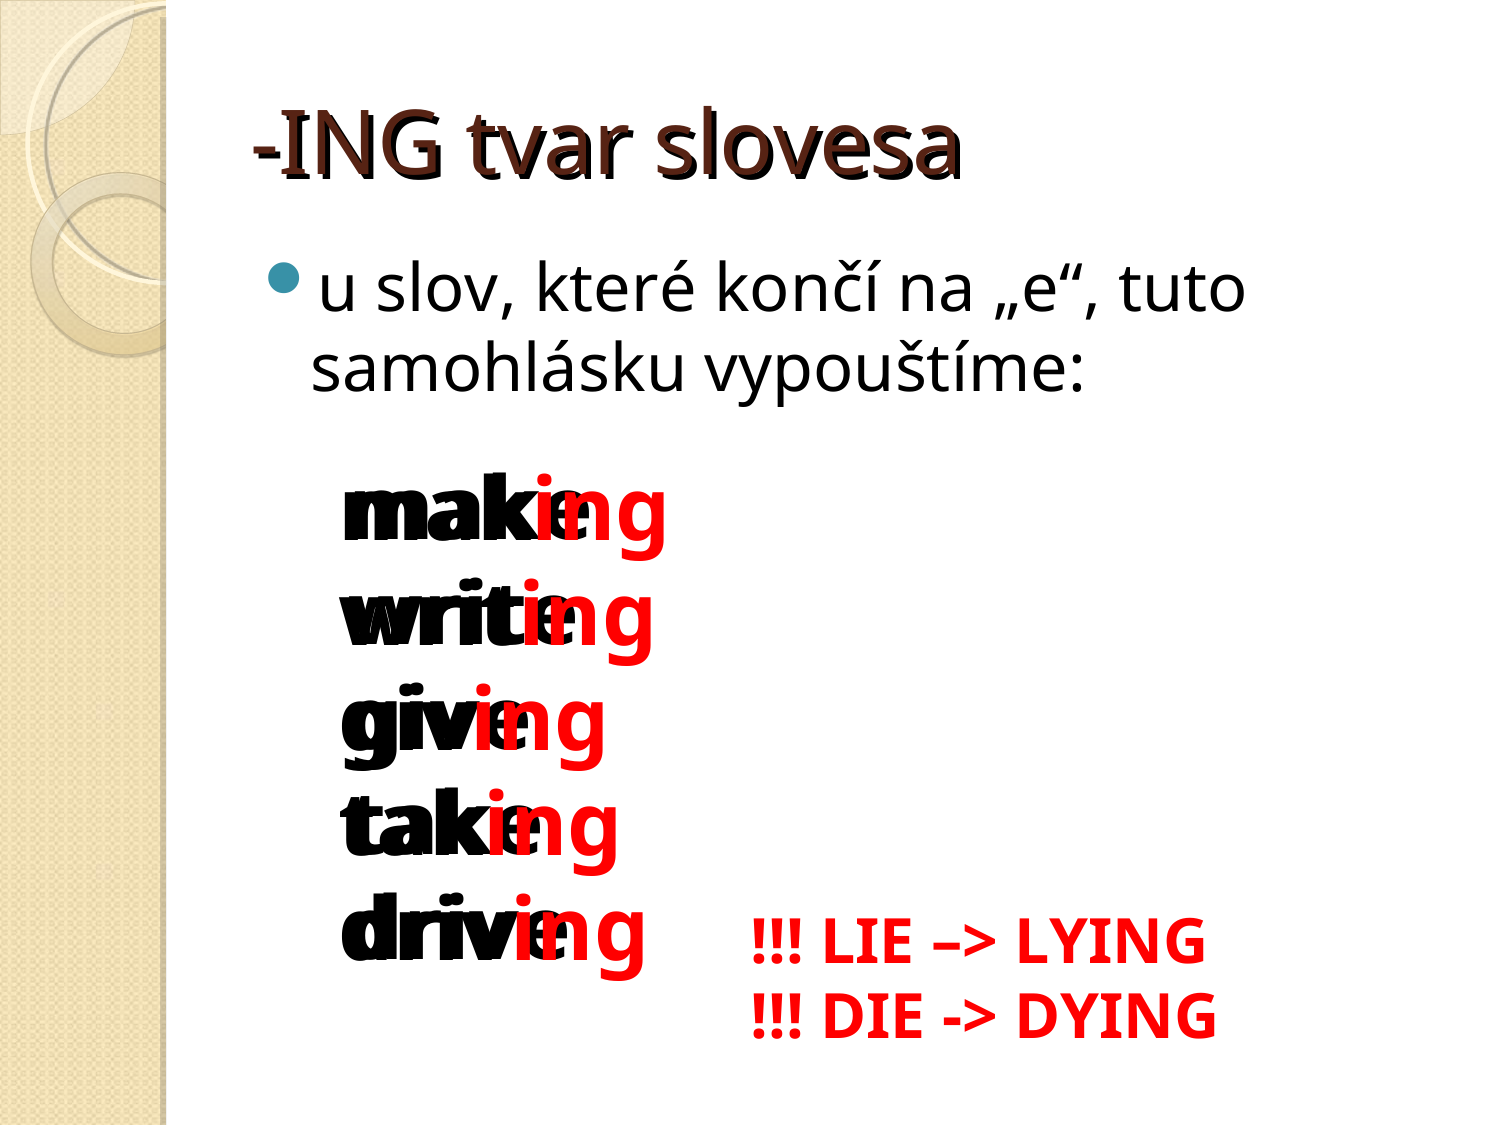

# -ING tvar slovesa
u slov, které končí na „e“, tuto samohlásku vypouštíme:
make
write
give
take
drive
making
writing
giving
taking
driving
!!! LIE –> LYING
!!! DIE -> DYING